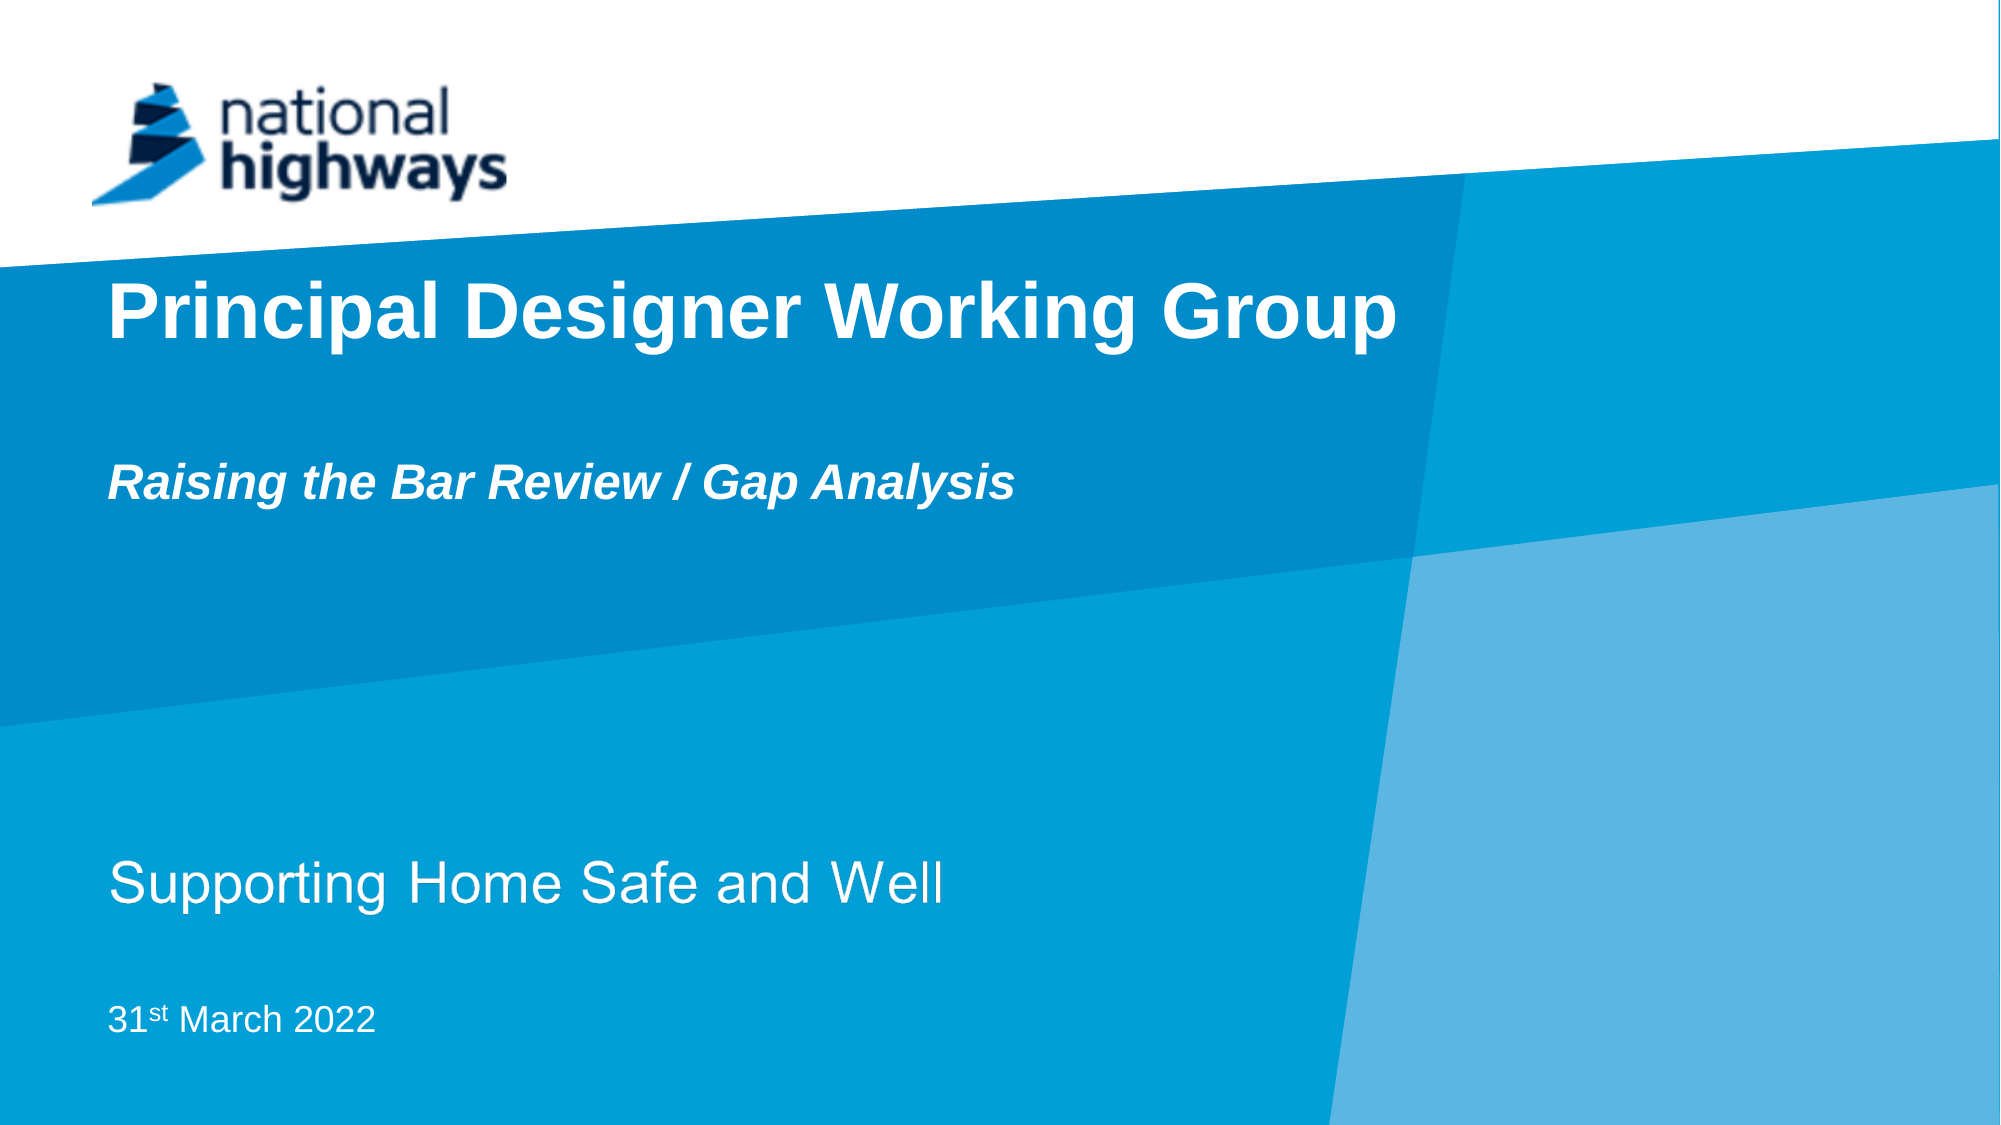

# Principal Designer Working Group Raising the Bar Review / Gap Analysis
31st March 2022